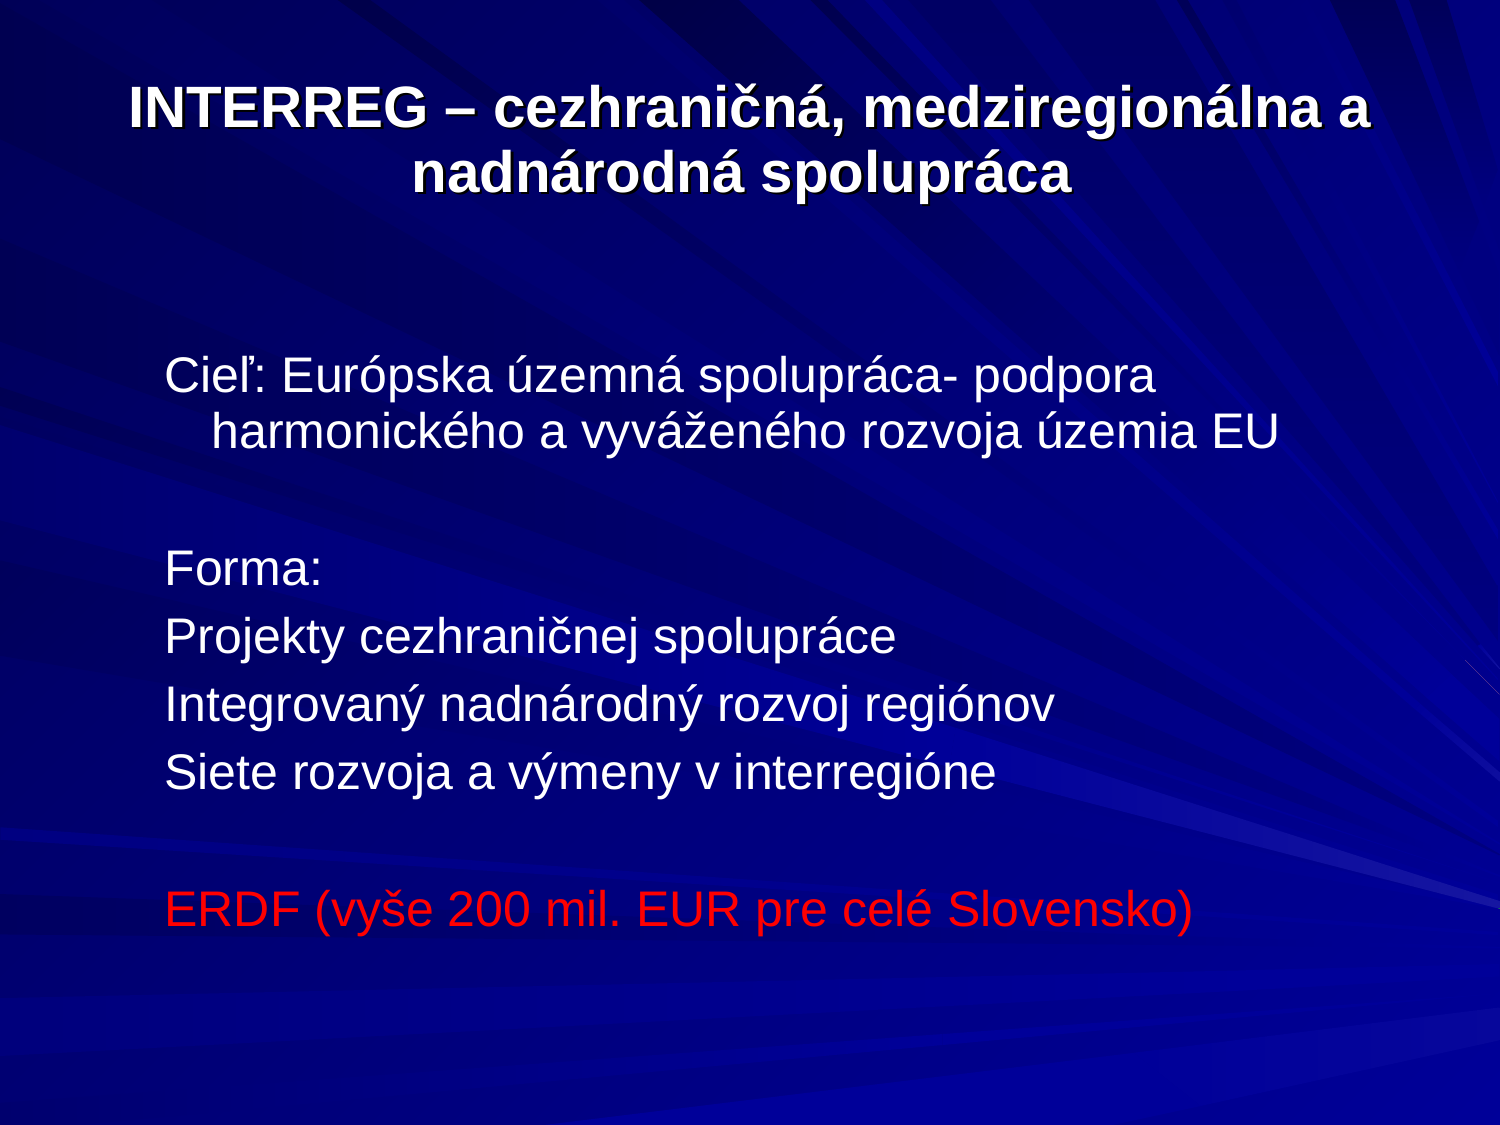

# INTERREG – cezhraničná, medziregionálna a nadnárodná spolupráca
Cieľ: Európska územná spolupráca- podpora harmonického a vyváženého rozvoja územia EU
Forma:
Projekty cezhraničnej spolupráce
Integrovaný nadnárodný rozvoj regiónov
Siete rozvoja a výmeny v interregióne
ERDF (vyše 200 mil. EUR pre celé Slovensko)